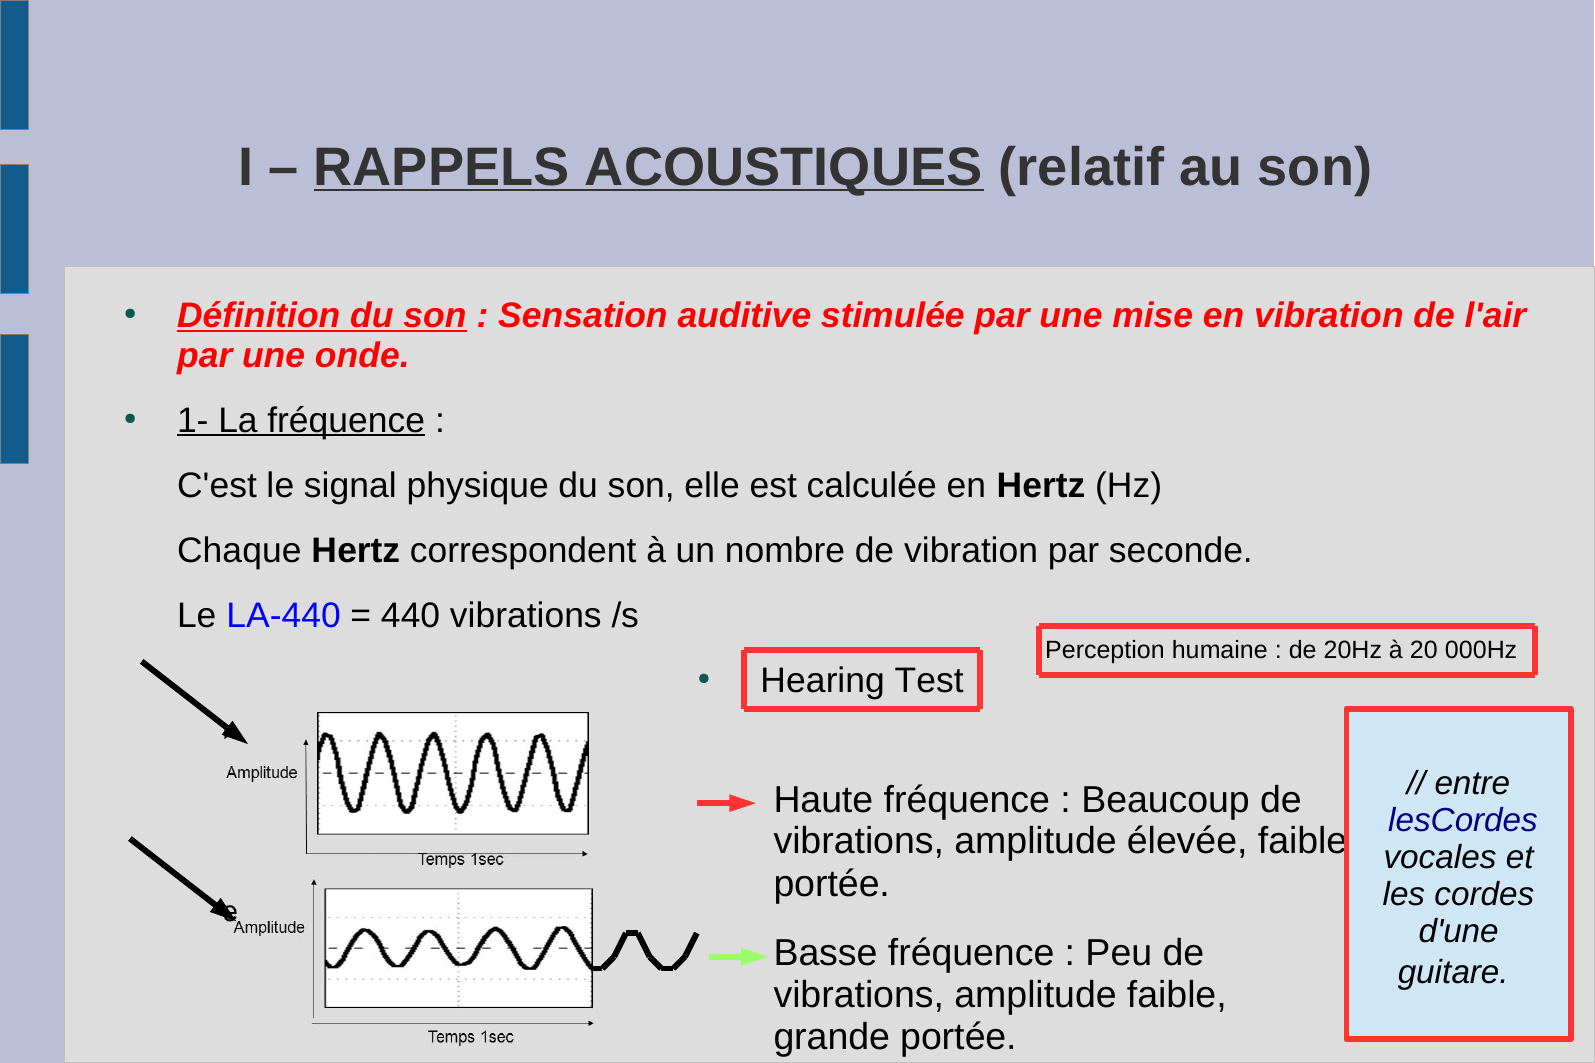

# I – RAPPELS ACOUSTIQUES (relatif au son)
Définition du son : Sensation auditive stimulée par une mise en vibration de l'air par une onde.
1- La fréquence :
C'est le signal physique du son, elle est calculée en Hertz (Hz)
Chaque Hertz correspondent à un nombre de vibration par seconde.
Le LA-440 = 440 vibrations /s
 Hearing Test
Perception humaine : de 20Hz à 20 000Hz
// entre lesCordes vocales et les cordes d'une guitare.
Haute fréquence : Beaucoup de vibrations, amplitude élevée, faible
portée.
Basse fréquence : Peu de vibrations, amplitude faible, grande portée.